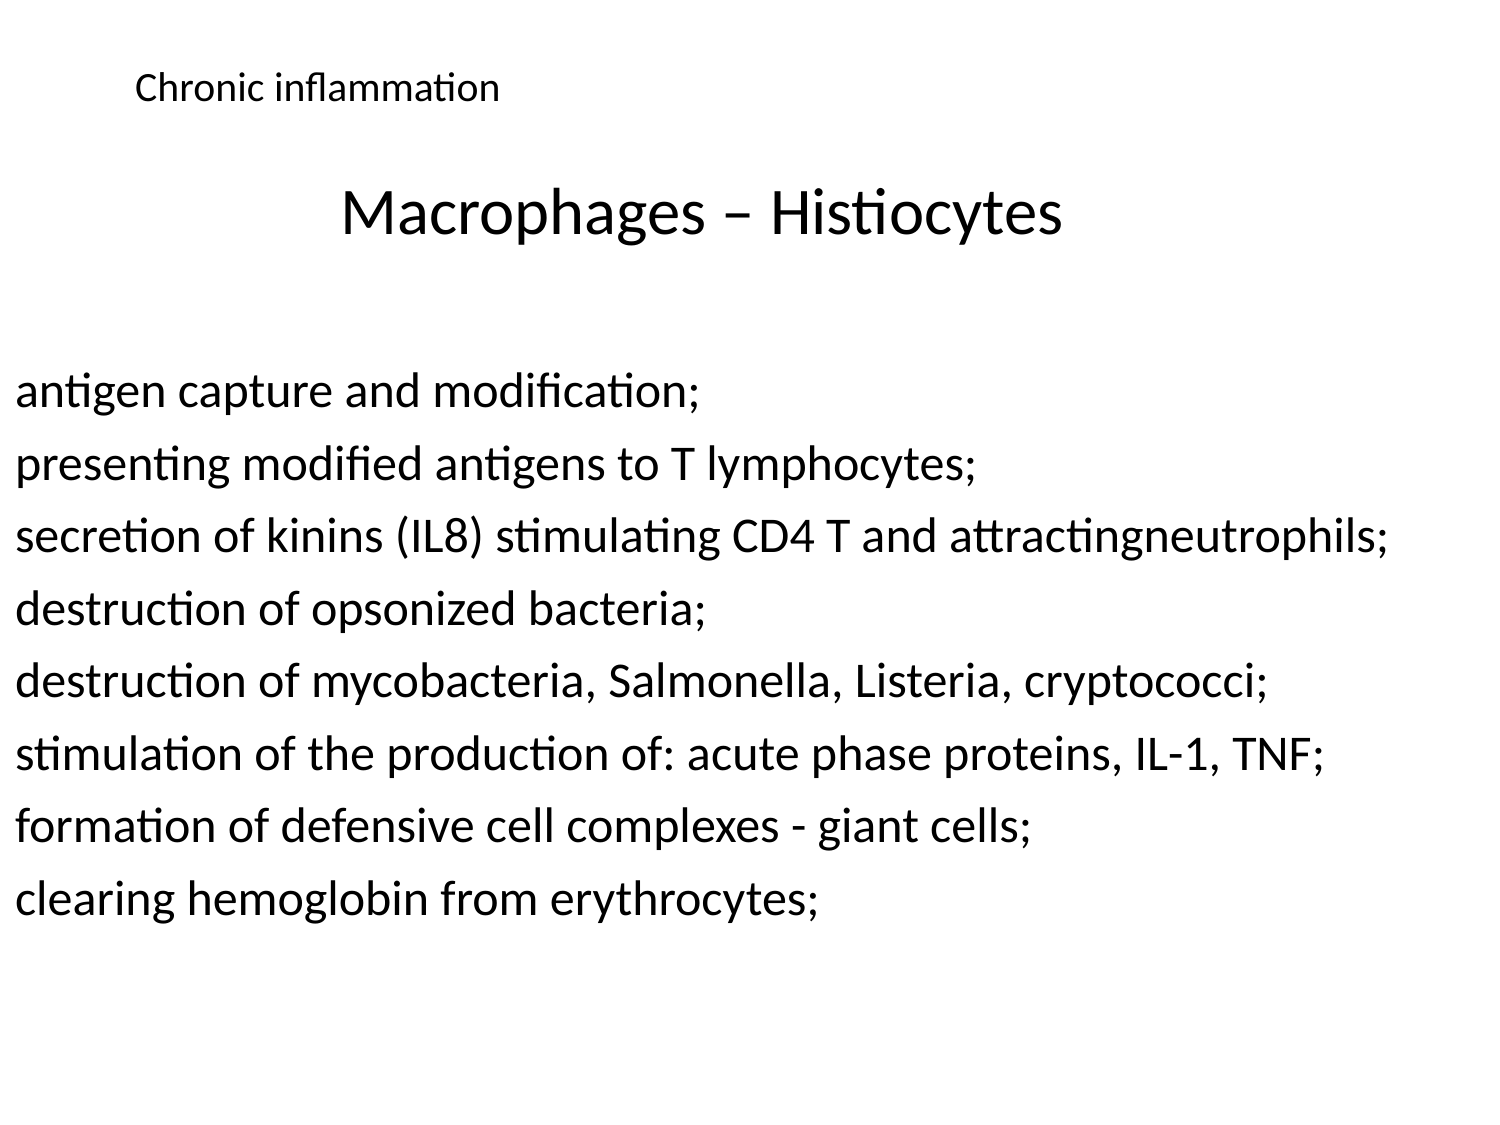

# Chronic inflammation
Macrophages – Histiocytes
antigen capture and modification;
presenting modified antigens to T lymphocytes;
secretion of kinins (IL8) stimulating CD4 T and attractingneutrophils;
destruction of opsonized bacteria;
destruction of mycobacteria, Salmonella, Listeria, cryptococci;
stimulation of the production of: acute phase proteins, IL-1, TNF;
formation of defensive cell complexes - giant cells;
clearing hemoglobin from erythrocytes;